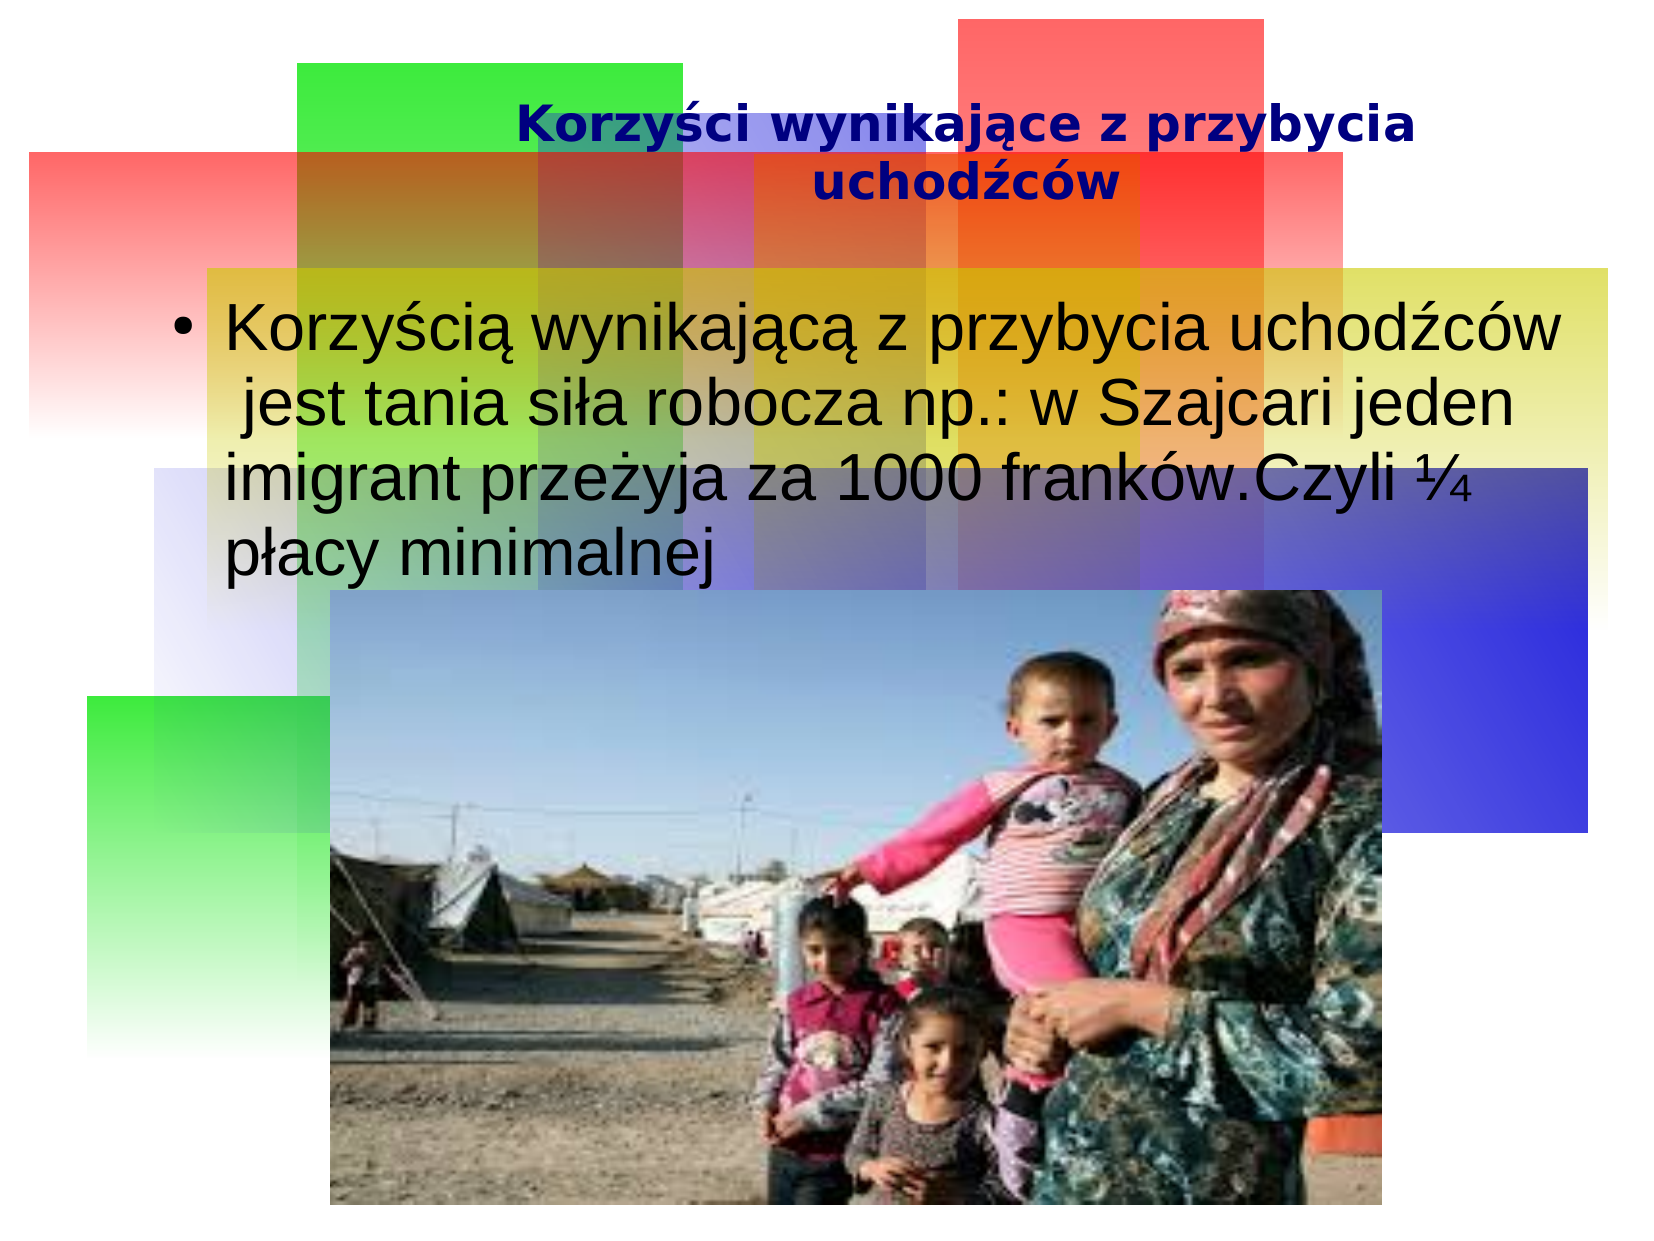

# Korzyści wynikające z przybycia uchodźców
Korzyścią wynikającą z przybycia uchodźców jest tania siła robocza np.: w Szajcari jeden imigrant przeżyja za 1000 franków.Czyli ¼ płacy minimalnej